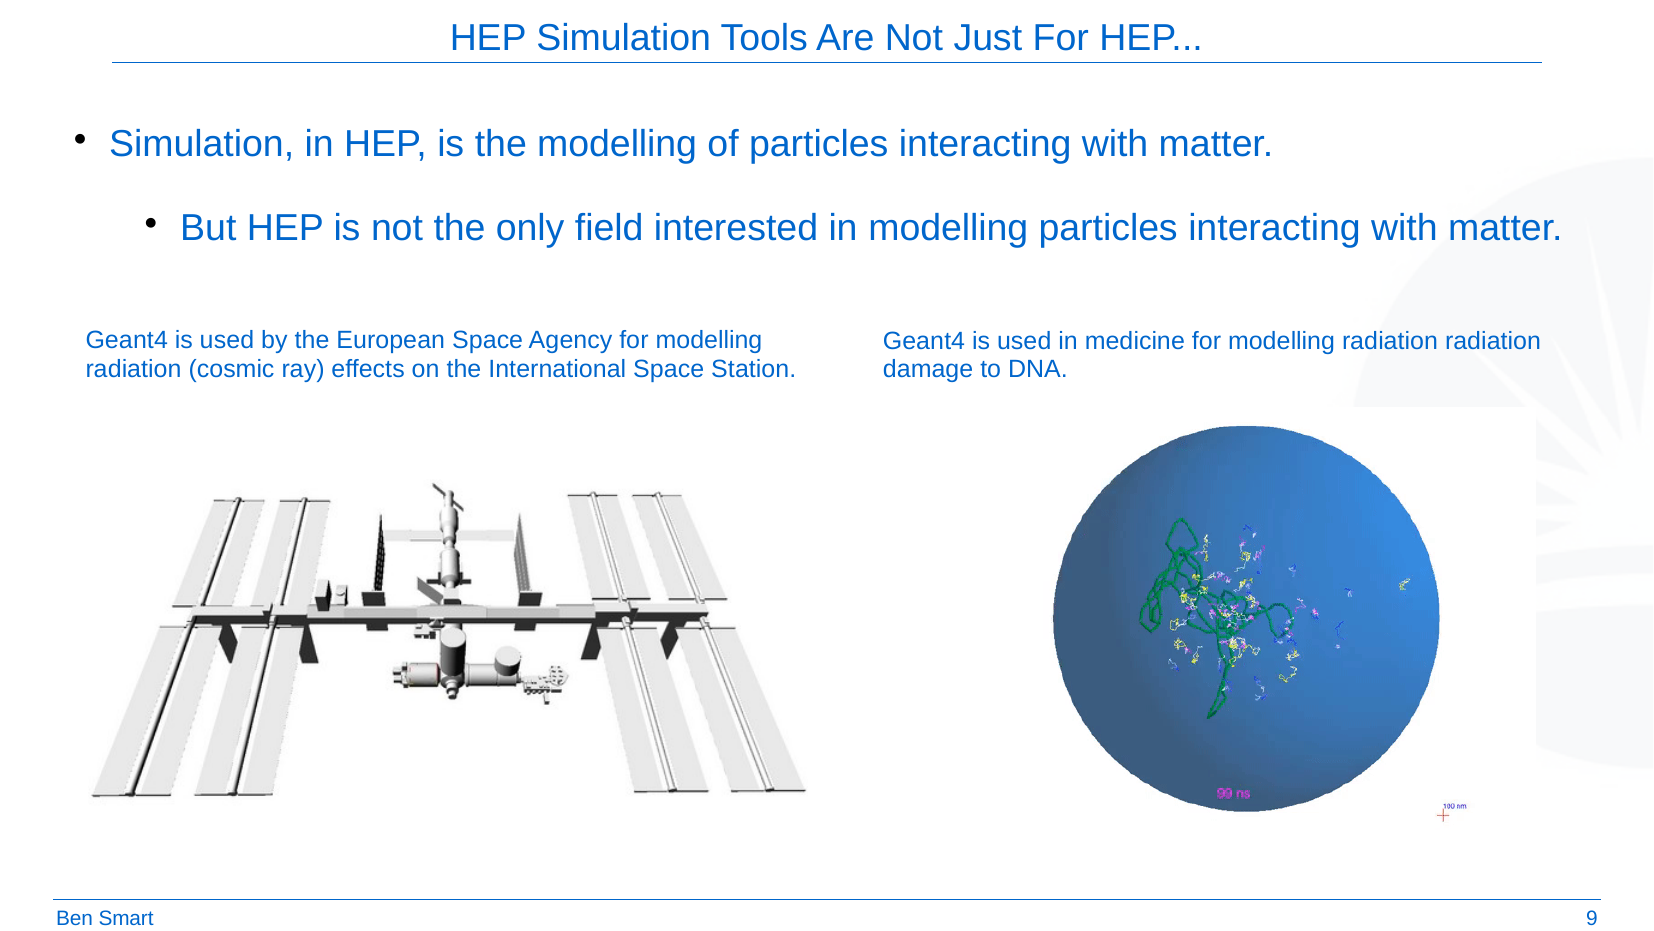

HEP Simulation Tools Are Not Just For HEP...
Simulation, in HEP, is the modelling of particles interacting with matter.
But HEP is not the only field interested in modelling particles interacting with matter.
Geant4 is used by the European Space Agency for modelling radiation (cosmic ray) effects on the International Space Station.
Geant4 is used in medicine for modelling radiation radiation damage to DNA.
Ben Smart